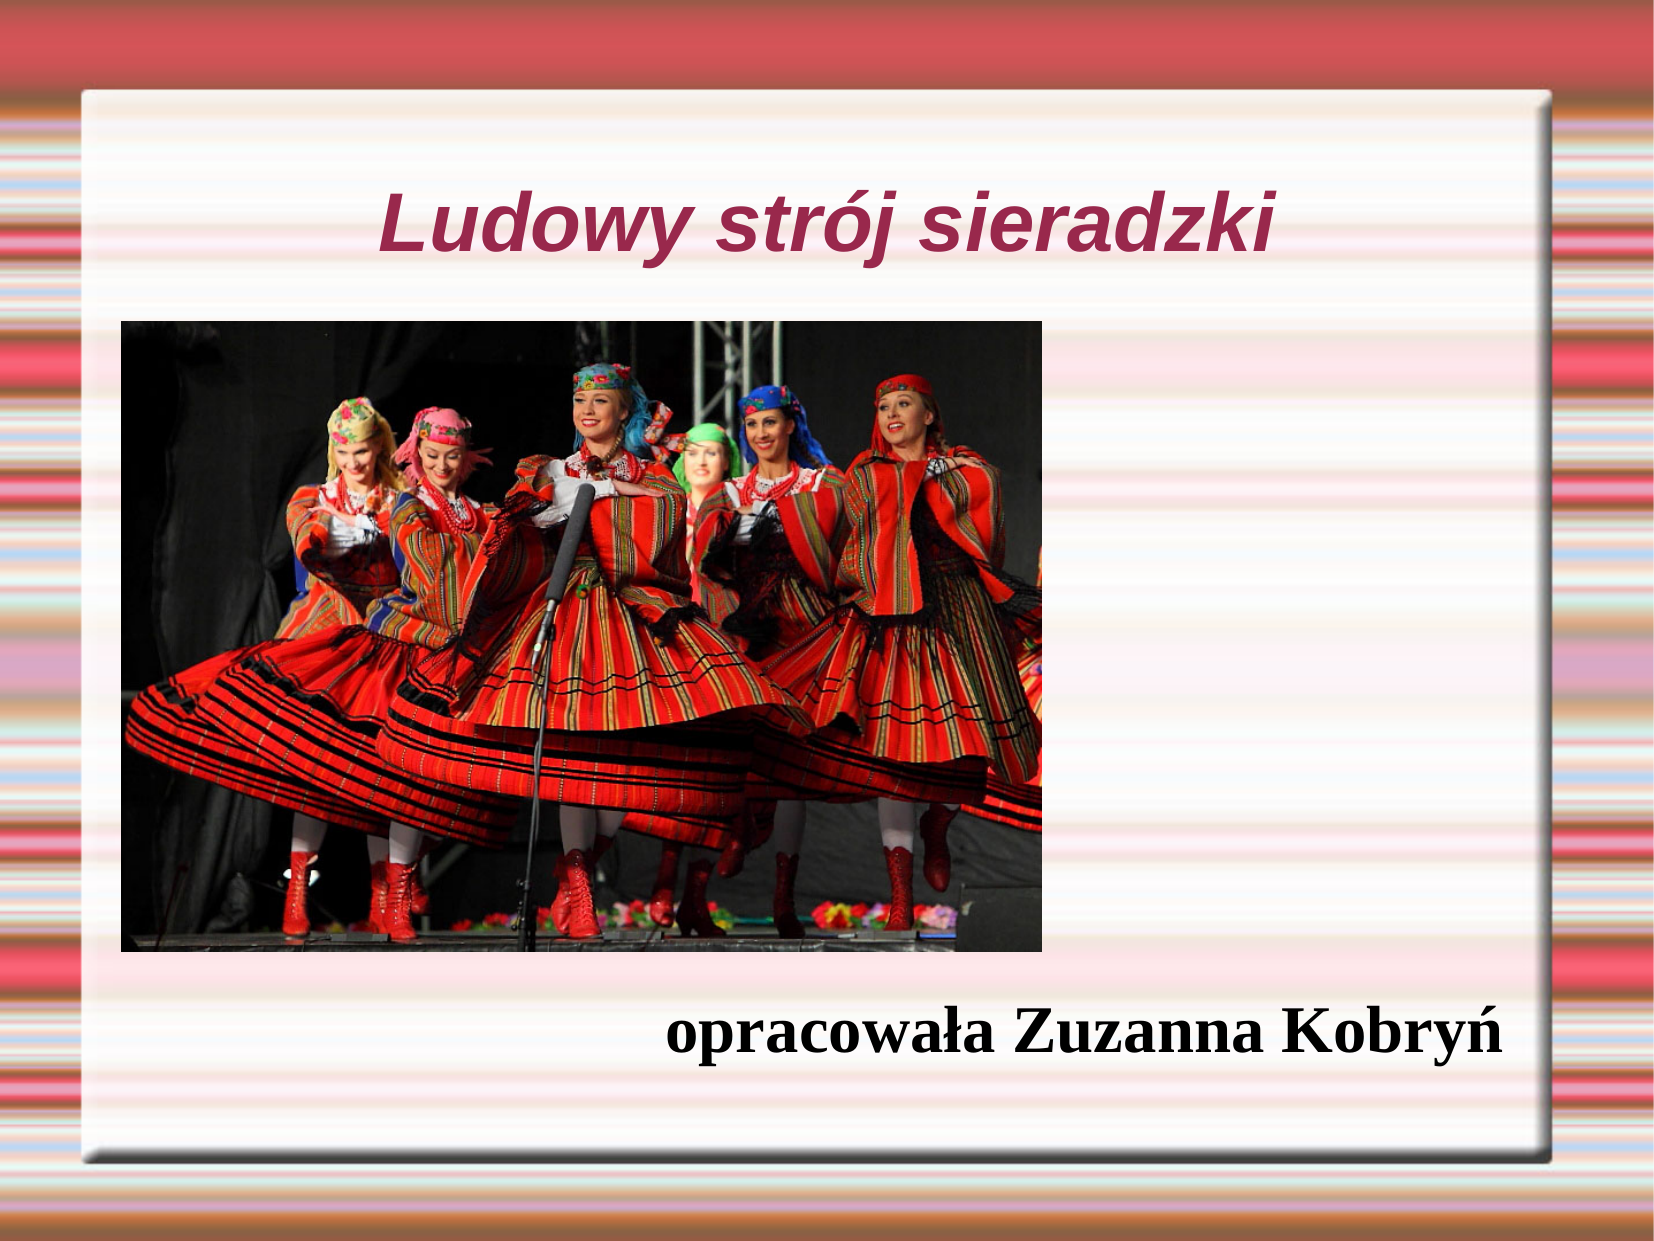

# Ludowy strój sieradzki
 opracowała Zuzanna Kobryń